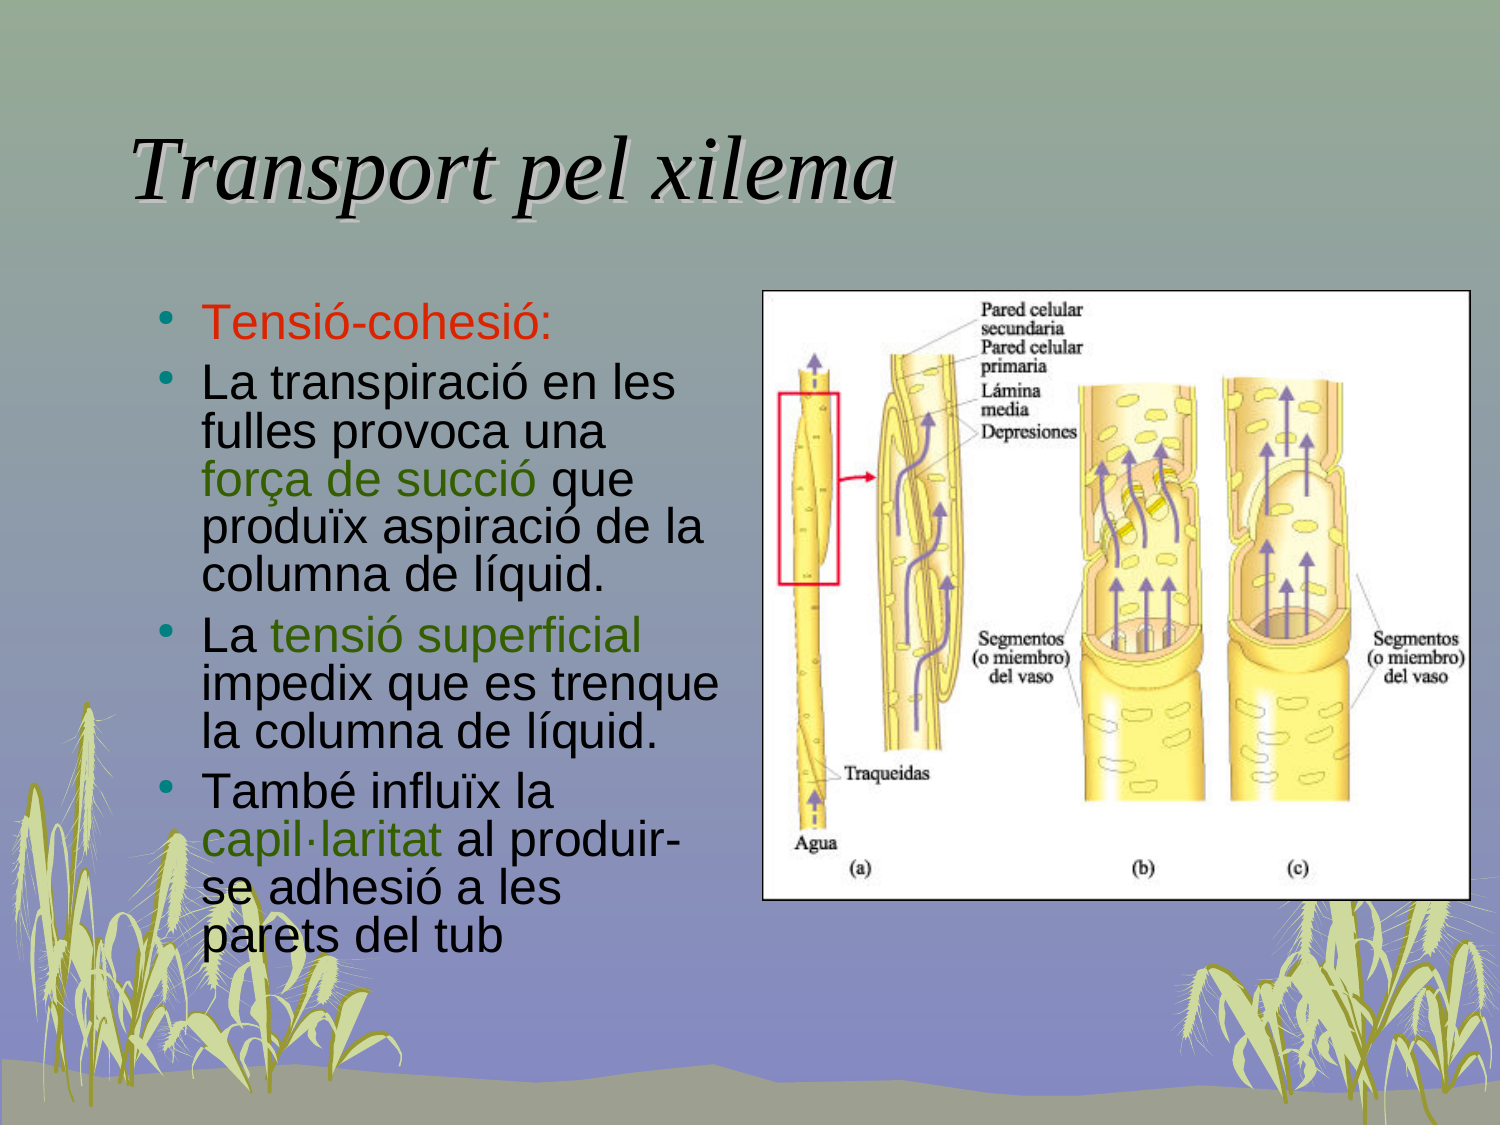

# Transport pel xilema
Tensió-cohesió:
La transpiració en les fulles provoca una força de succió que produïx aspiració de la columna de líquid.
La tensió superficial impedix que es trenque la columna de líquid.
També influïx la capil·laritat al produir-se adhesió a les parets del tub